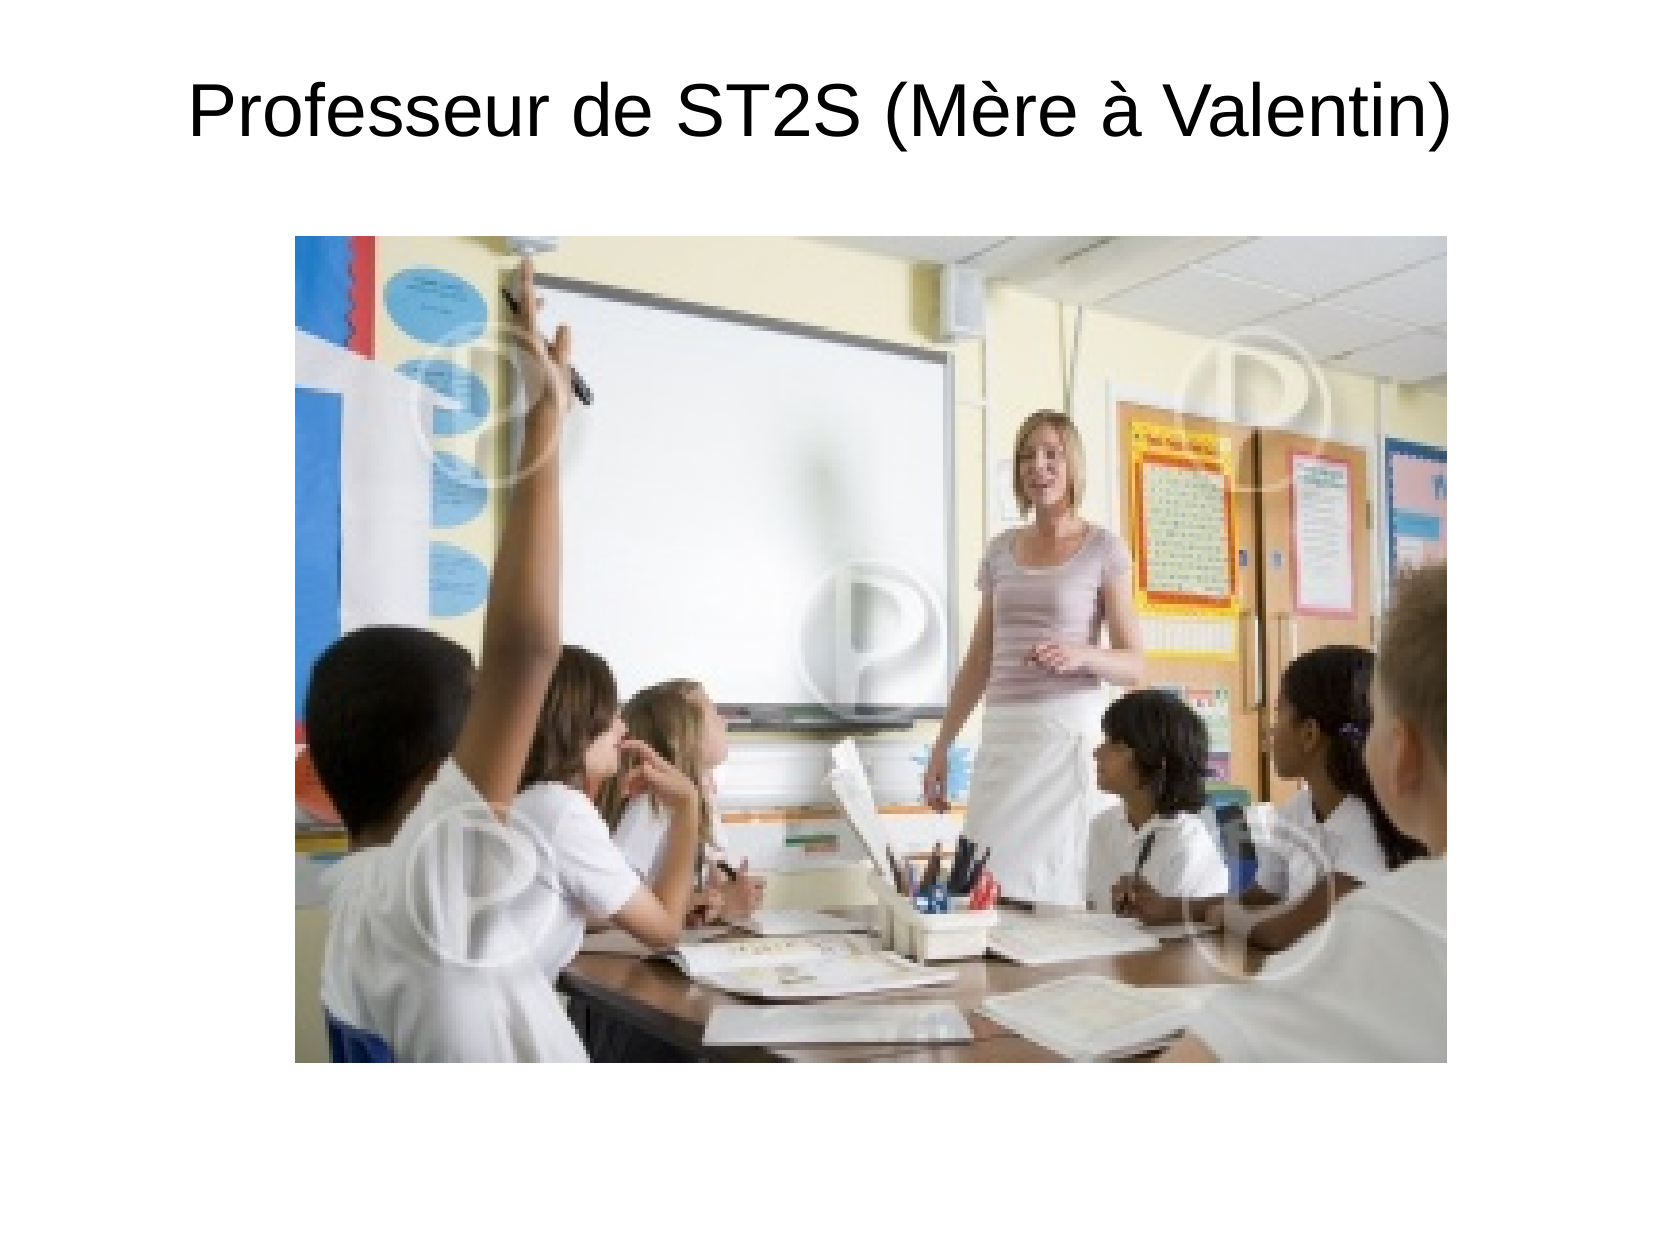

# Professeur de ST2S (Mère à Valentin)